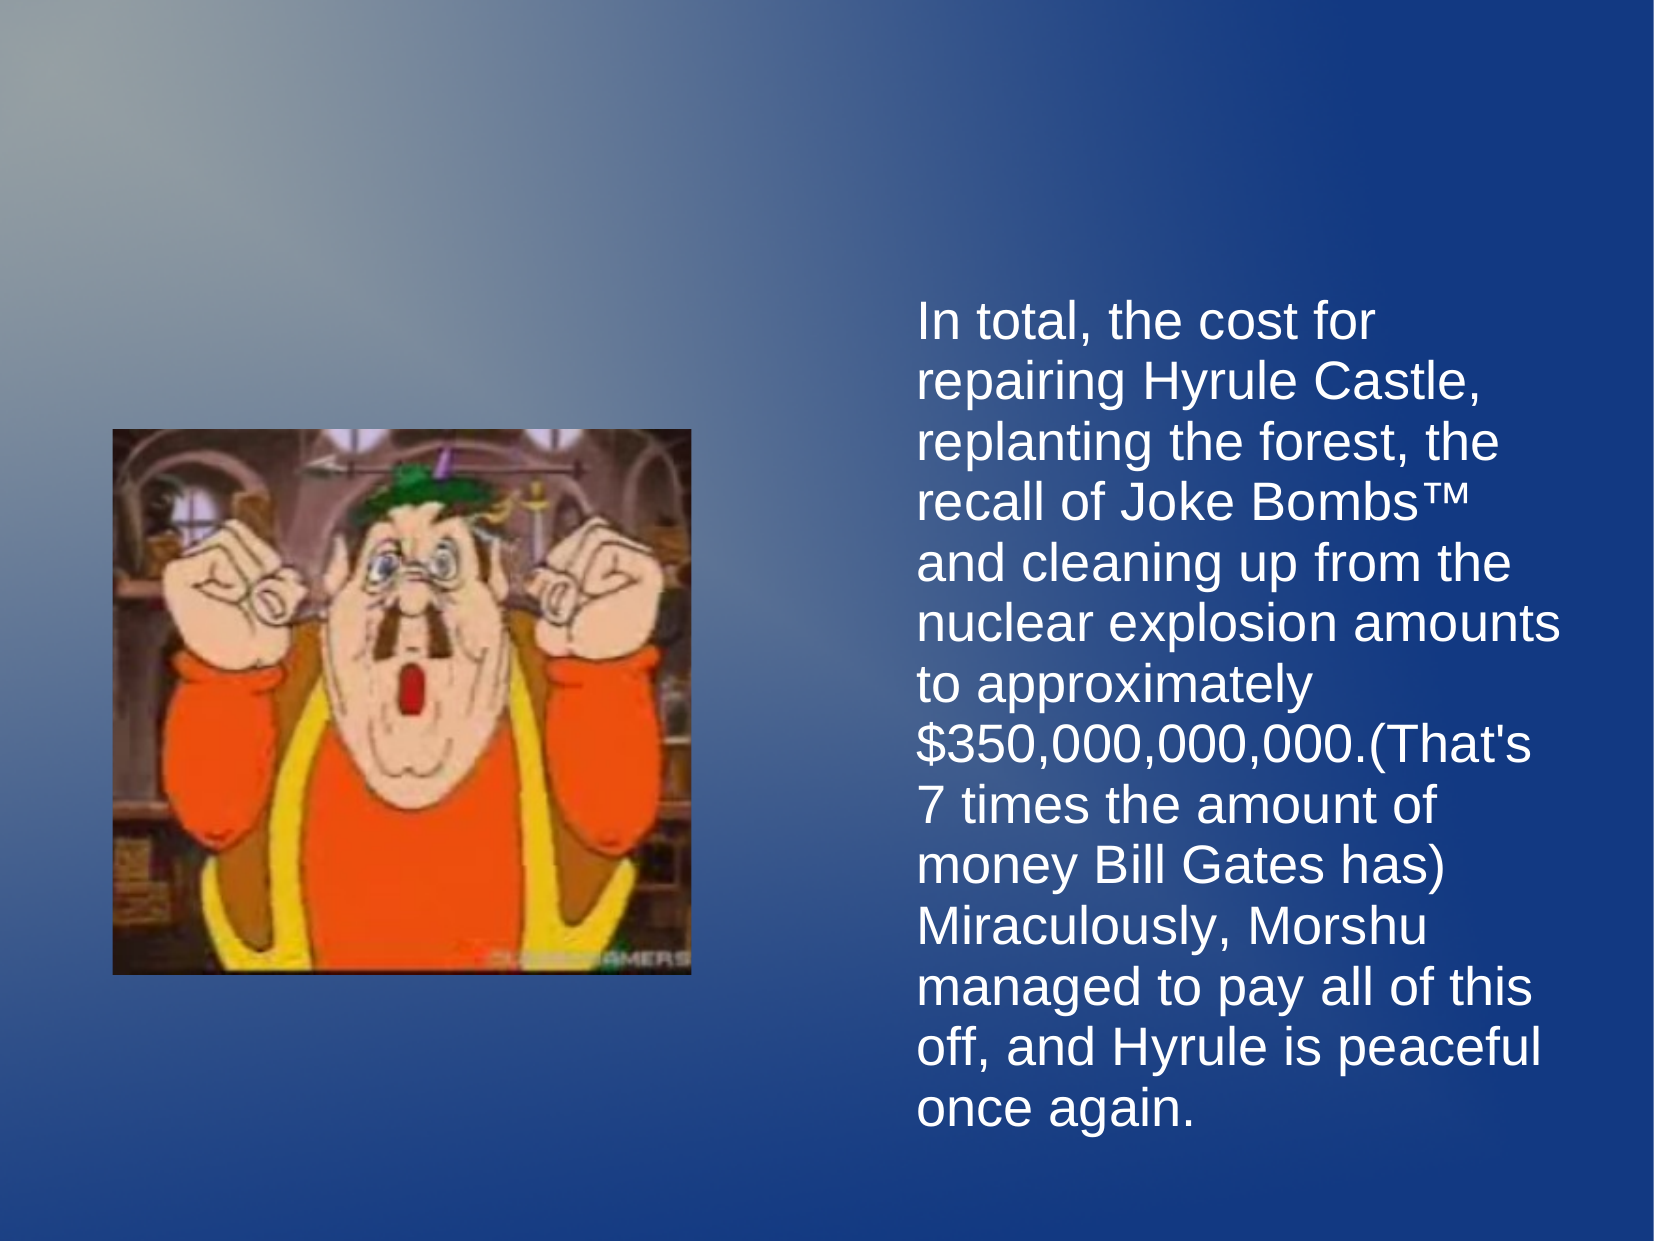

#
In total, the cost for repairing Hyrule Castle, replanting the forest, the recall of Joke Bombs™ and cleaning up from the nuclear explosion amounts to approximately $350,000,000,000.(That's 7 times the amount of money Bill Gates has) Miraculously, Morshu managed to pay all of this off, and Hyrule is peaceful once again.